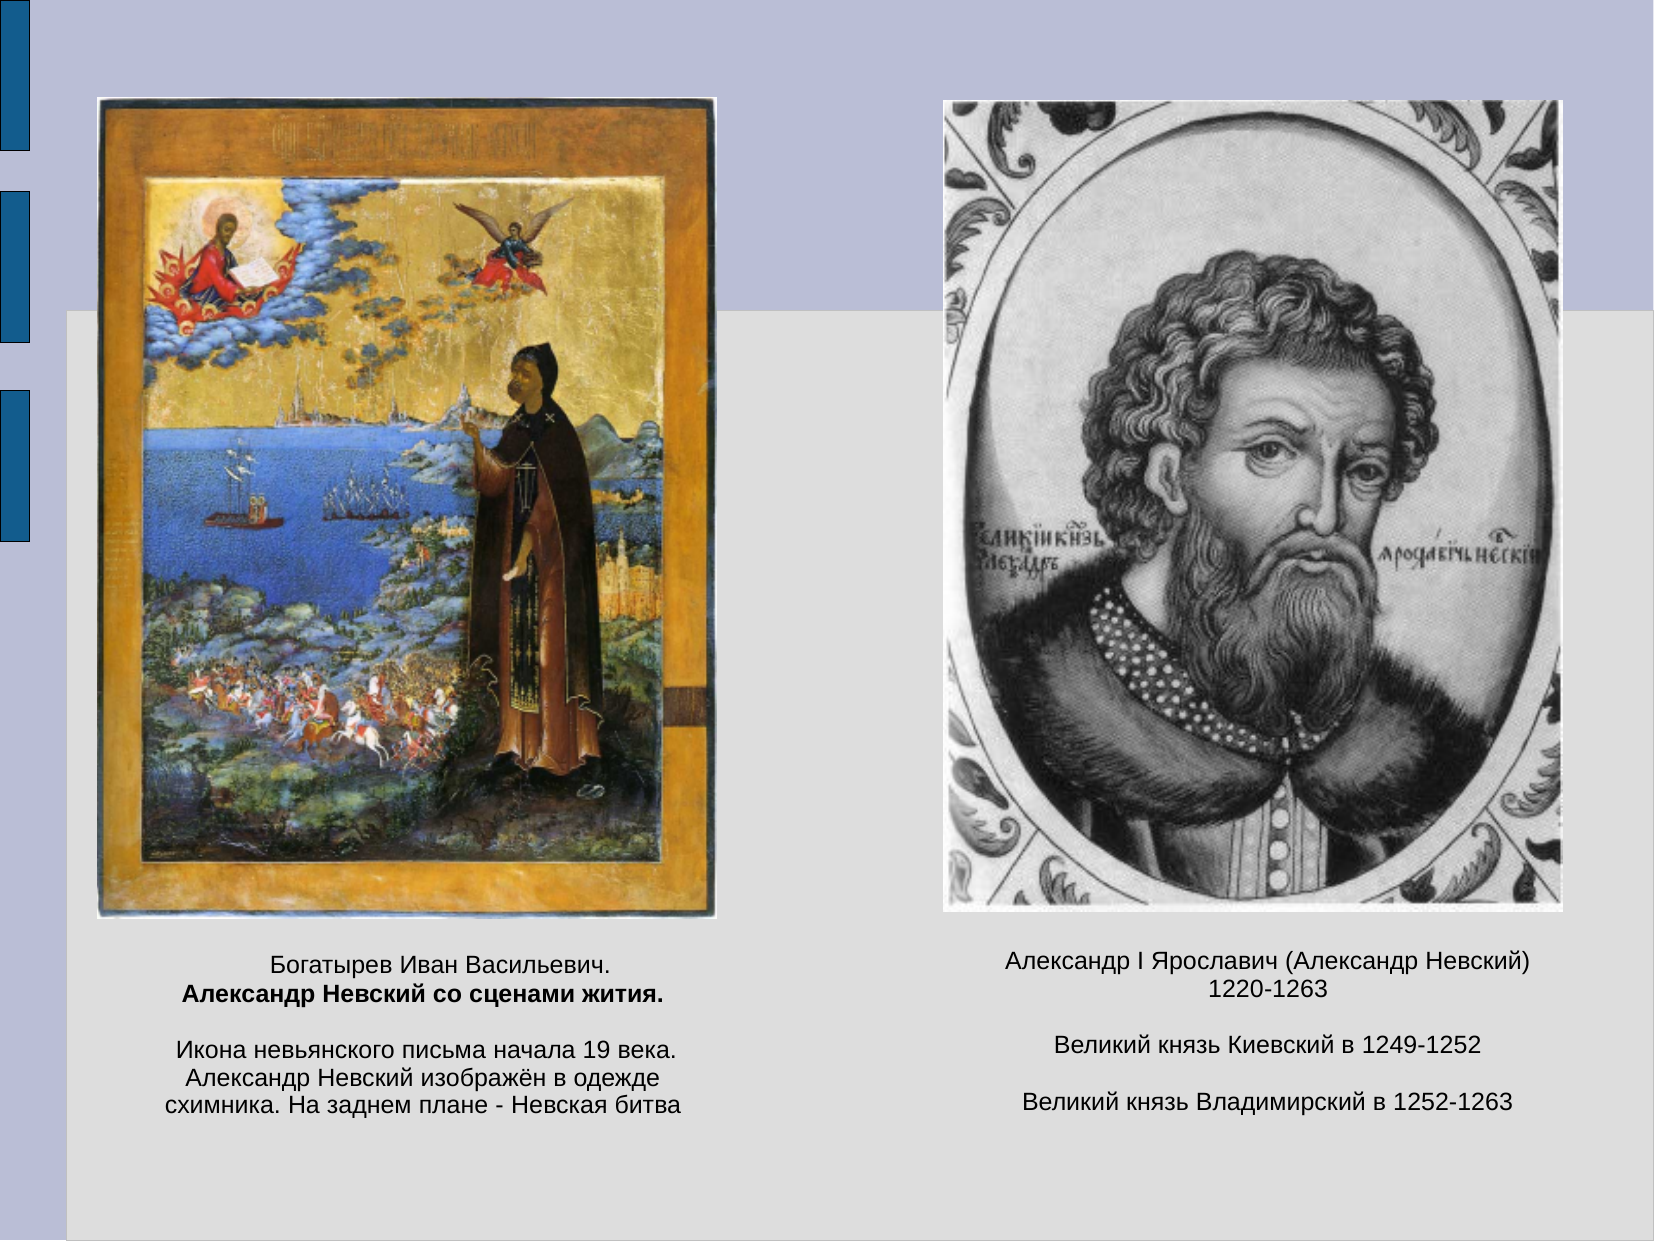

Александр I Ярославич (Александр Невский)
1220-1263
Великий князь Киевский в 1249-1252
Великий князь Владимирский в 1252-1263
 Богатырев Иван Васильевич. Александр Невский со сценами жития.
 Икона невьянского письма начала 19 века. Александр Невский изображён в одежде схимника. На заднем плане - Невская битва